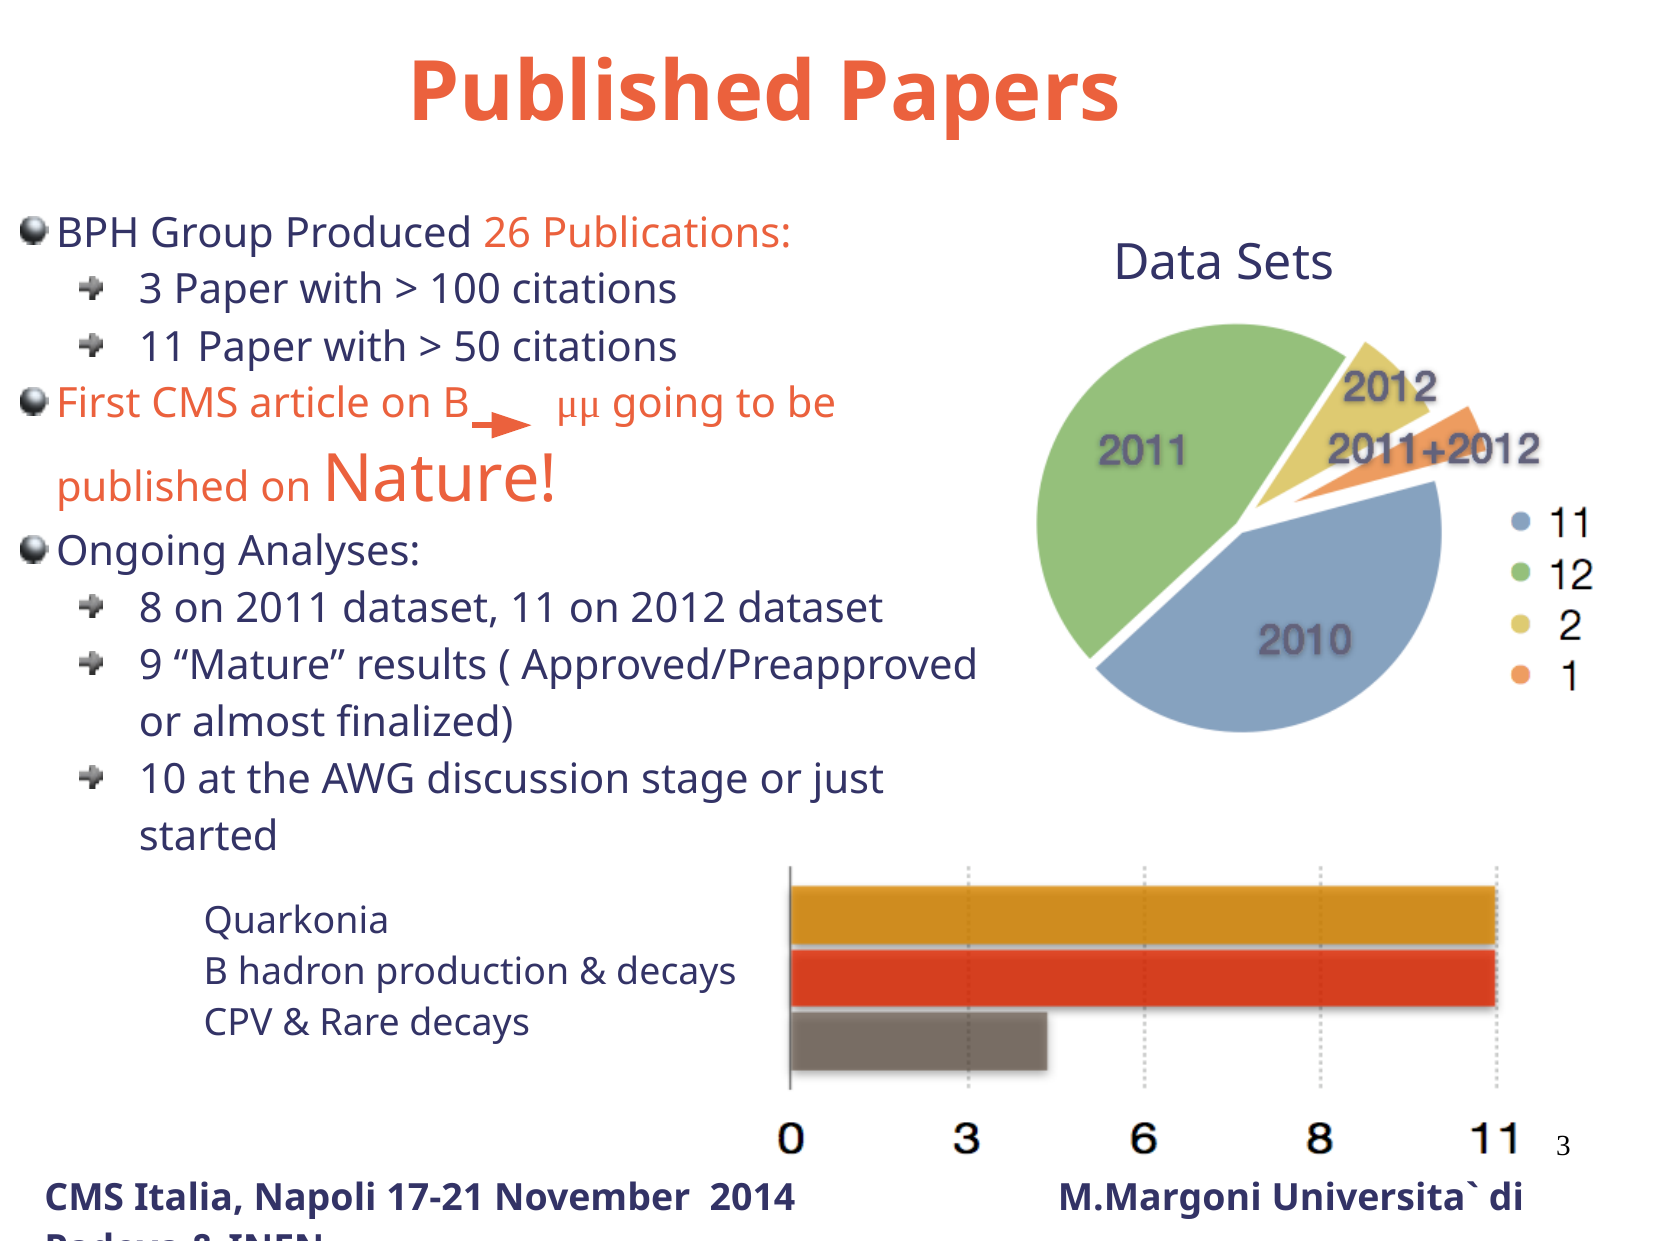

Published Papers
BPH Group Produced 26 Publications:
3 Paper with > 100 citations
11 Paper with > 50 citations
First CMS article on B μμ going to be published on Nature!
Ongoing Analyses:
8 on 2011 dataset, 11 on 2012 dataset
9 “Mature” results ( Approved/Preapproved or almost finalized)
10 at the AWG discussion stage or just started
Data Sets
Quarkonia
B hadron production & decays
CPV & Rare decays
3
CMS Italia, Napoli 17-21 November 2014 M.Margoni Universita` di Padova & INFN